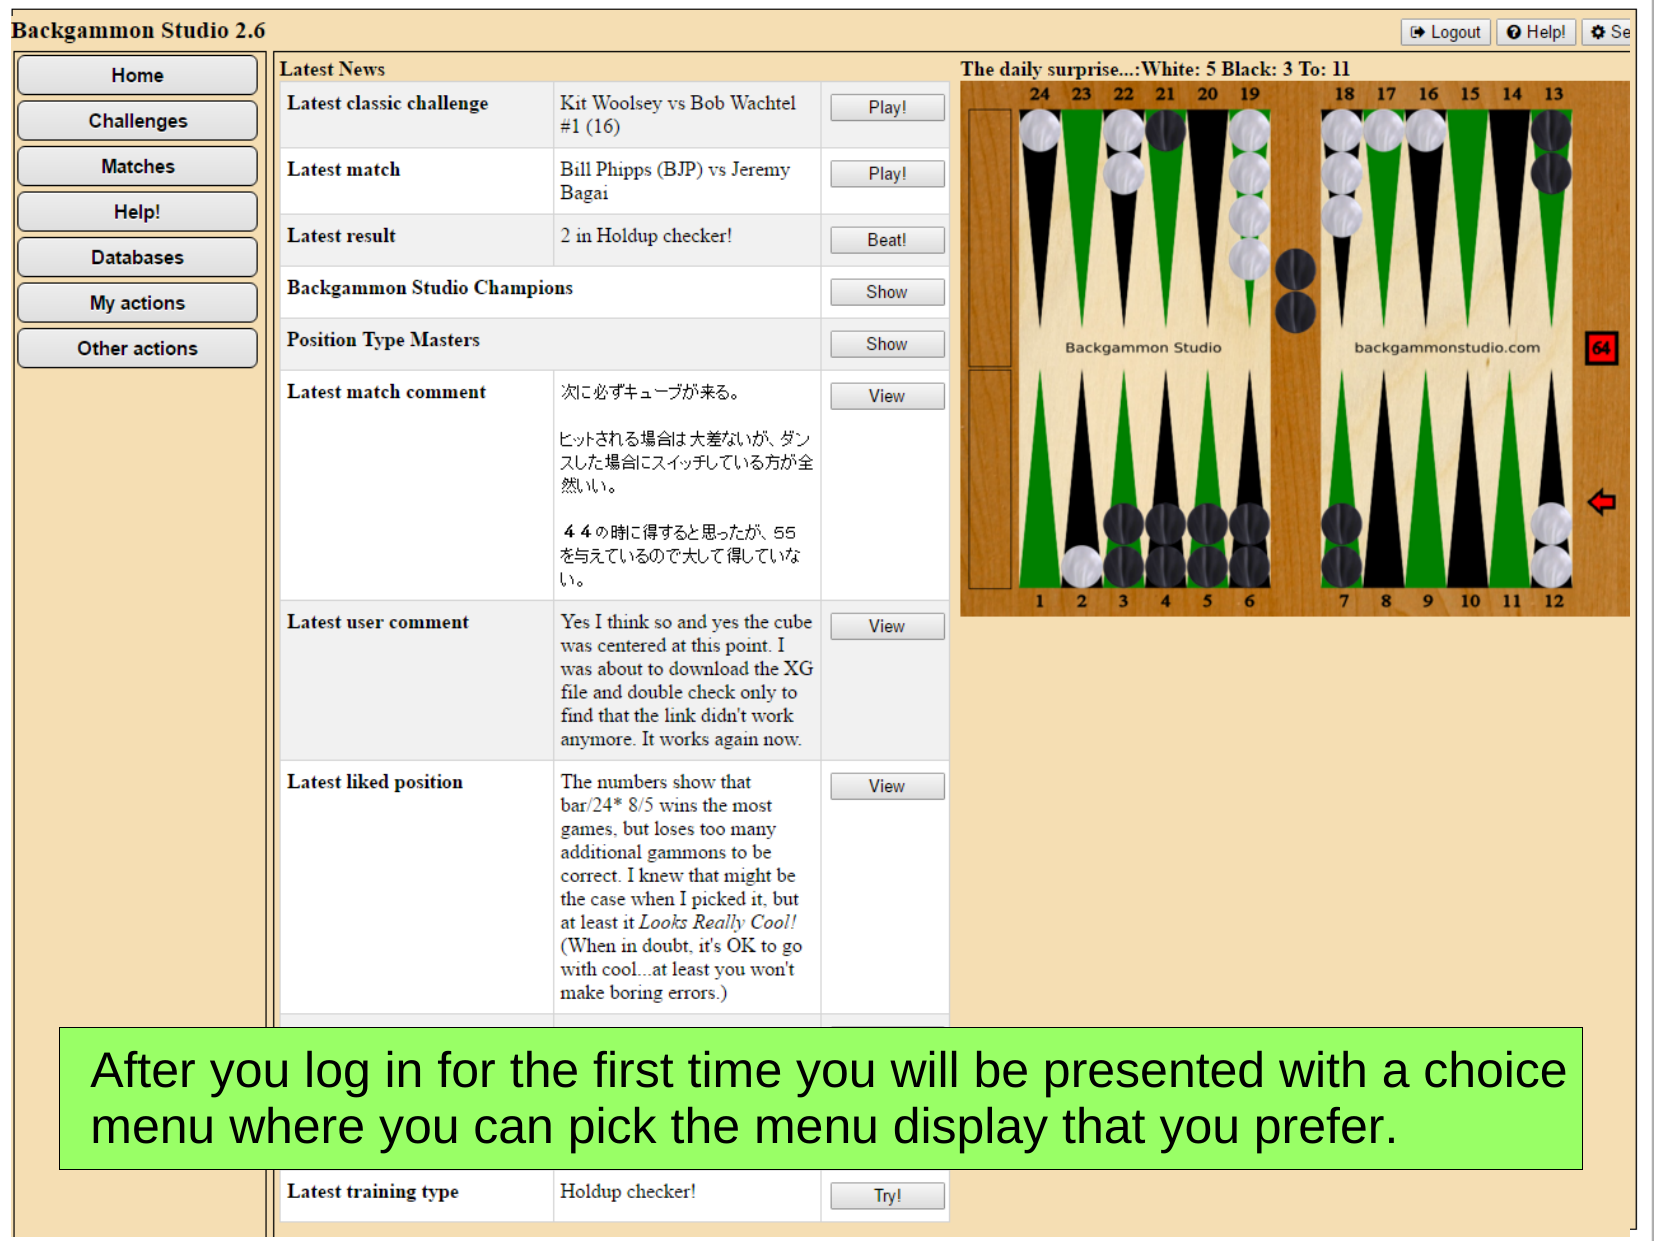

# Backgammon Studio
After you log in for the first time you will be presented with a choice
menu where you can pick the menu display that you prefer.